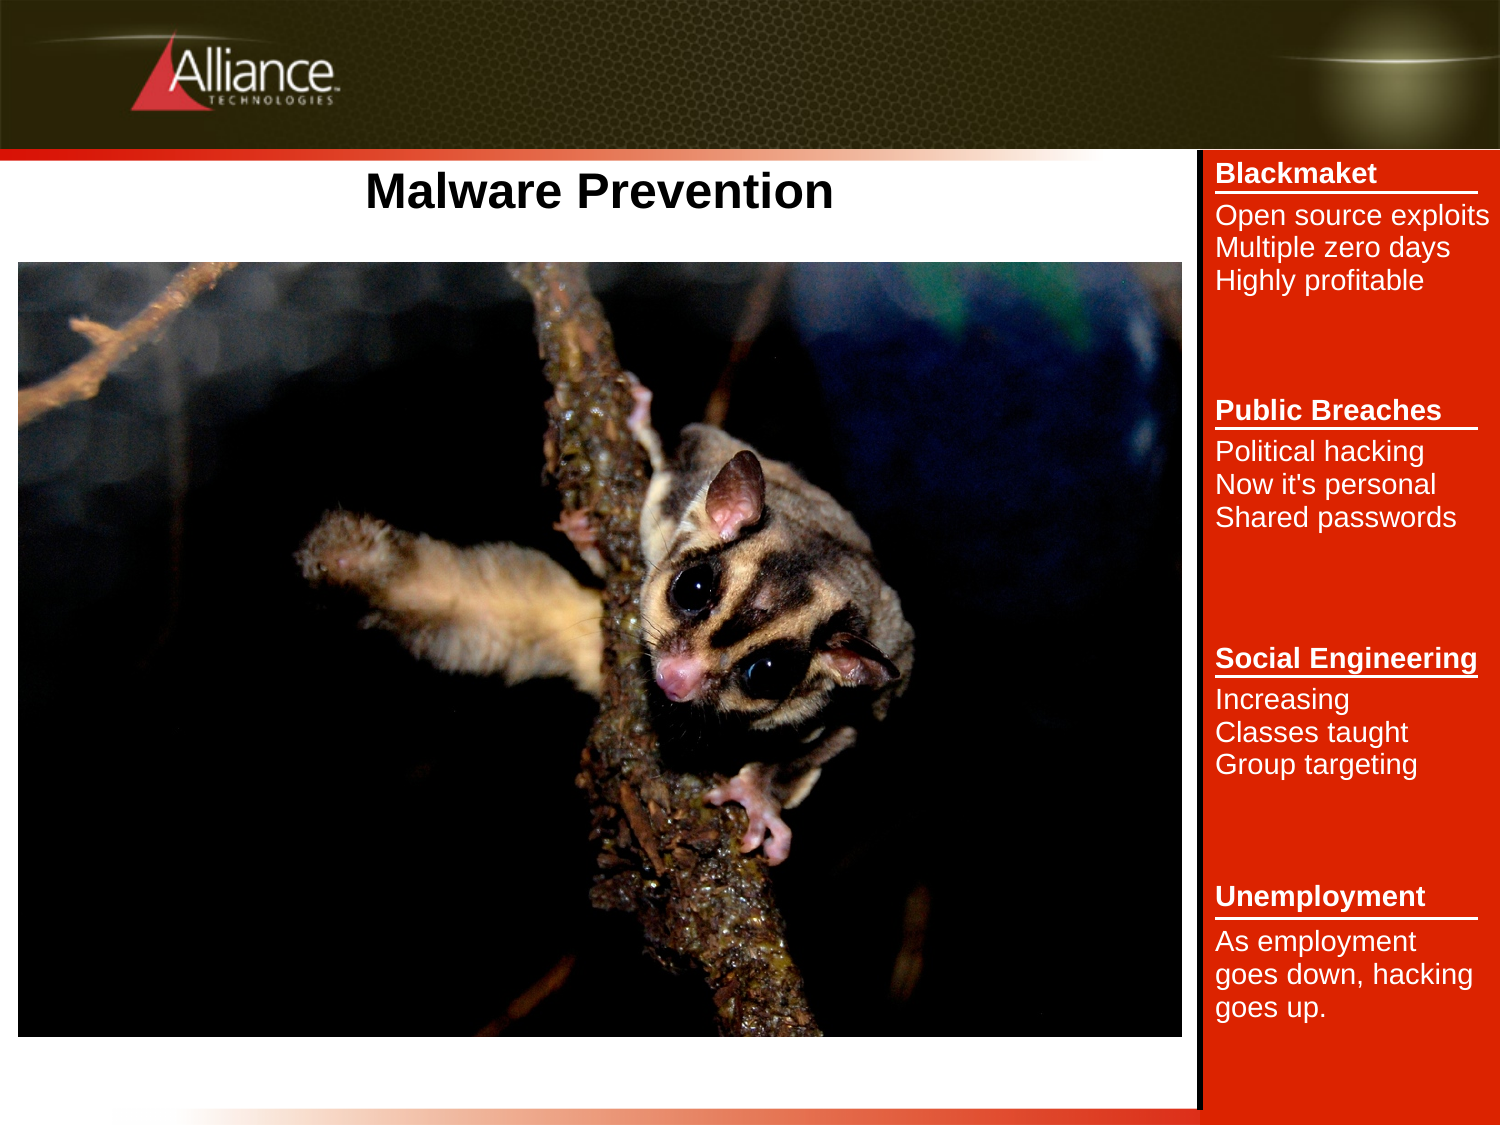

Blackmaket
Malware Prevention
Open source exploits
Multiple zero days
Highly profitable
Public Breaches
Political hacking
Now it's personal
Shared passwords
Social Engineering
Increasing
Classes taught
Group targeting
Unemployment
As employment goes down, hacking goes up.